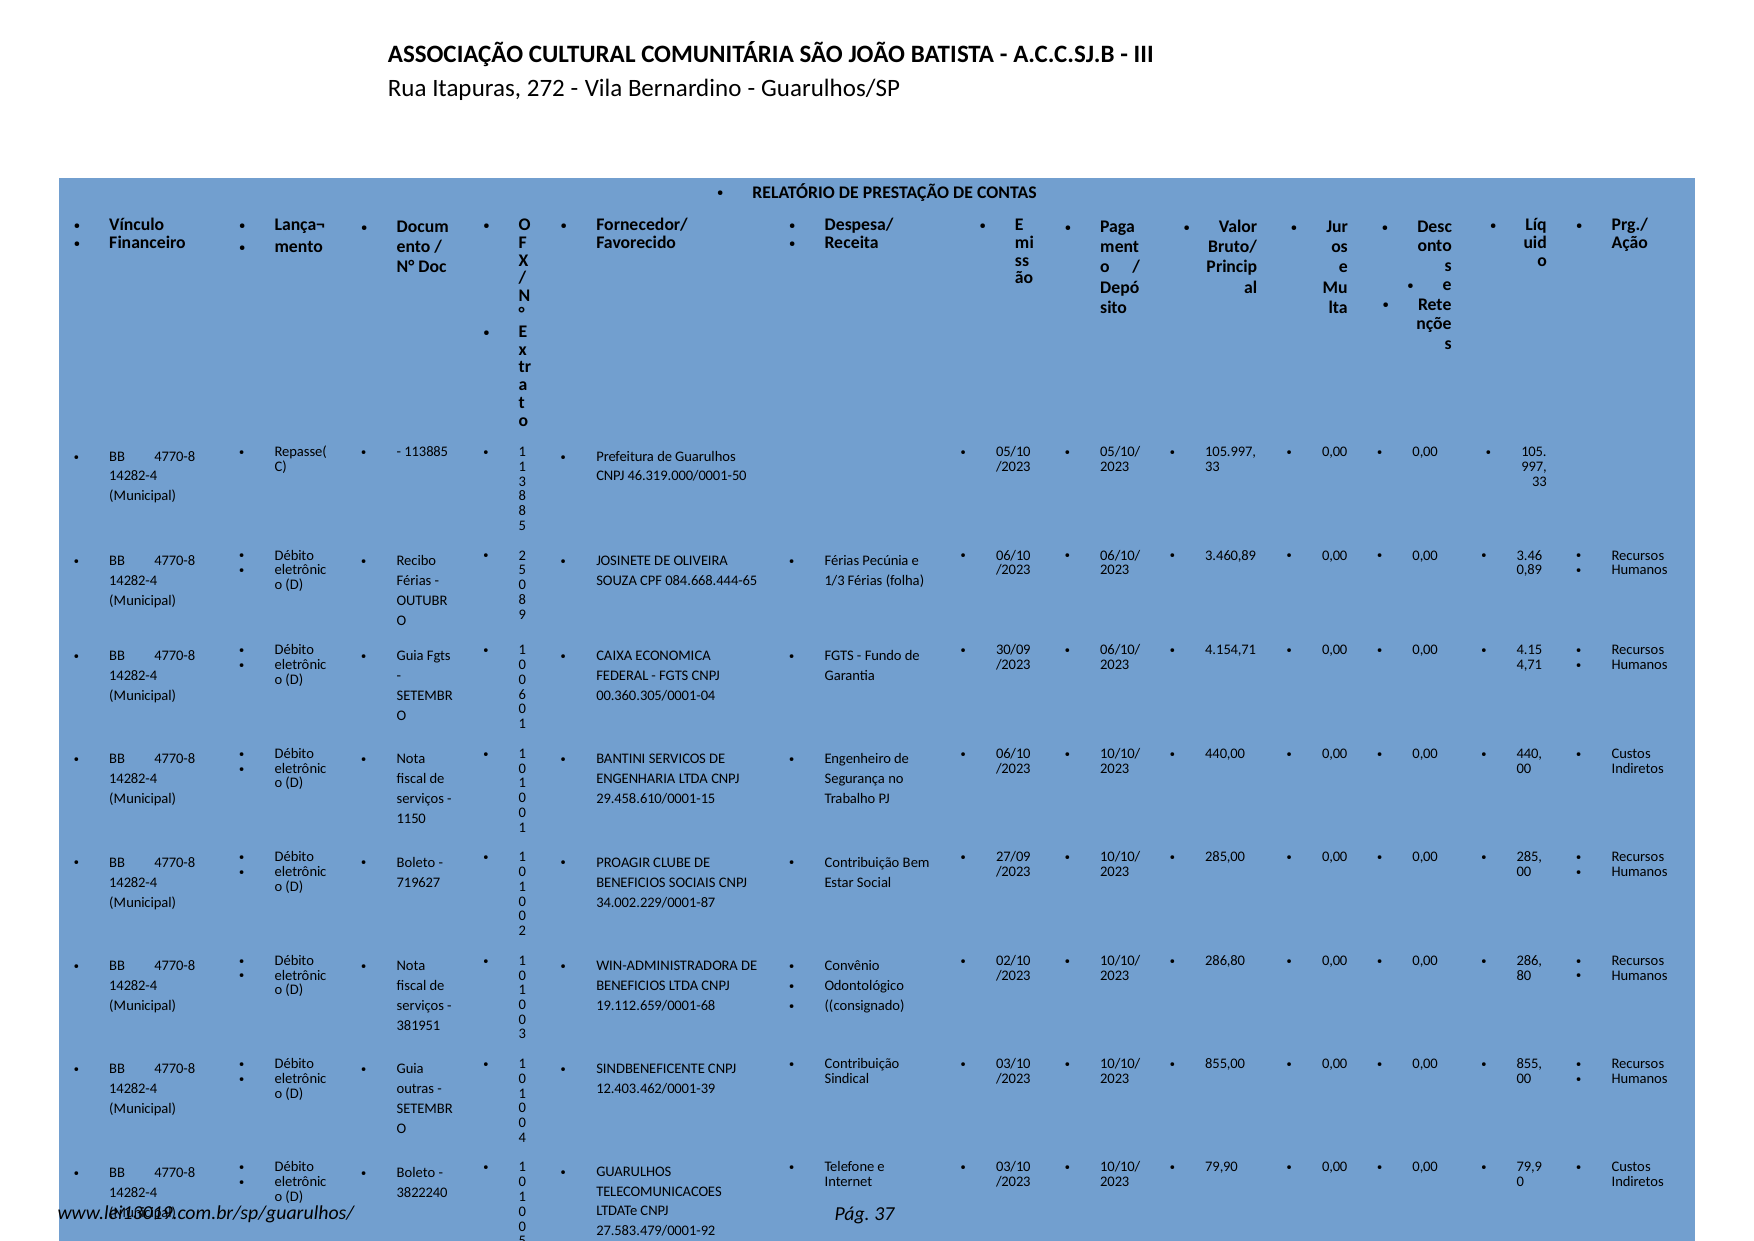

ASSOCIAÇÃO CULTURAL COMUNITÁRIA SÃO JOÃO BATISTA - A.C.C.SJ.B - III
Rua Itapuras, 272 - Vila Bernardino - Guarulhos/SP
| RELATÓRIO DE PRESTAÇÃO DE CONTAS | | | | | | | | | | | | |
| --- | --- | --- | --- | --- | --- | --- | --- | --- | --- | --- | --- | --- |
| Vínculo Financeiro | Lança¬ mento | Documento / N° Doc | OFX/N° Extrato | Fornecedor/ Favorecido | Despesa/ Receita | Emissão | Pagamento / Depósito | Valor Bruto/ Principal | Juros e Multa | Descontos e Retenções | Líquido | Prg./Ação |
| BB 4770-8 14282-4 (Municipal) | Repasse(C) | - 113885 | 113885 | Prefeitura de Guarulhos CNPJ 46.319.000/0001-50 | | 05/10/2023 | 05/10/2023 | 105.997,33 | 0,00 | 0,00 | 105.997,33 | |
| BB 4770-8 14282-4 (Municipal) | Débito eletrônico (D) | Recibo Férias -OUTUBRO | 25089 | JOSINETE DE OLIVEIRA SOUZA CPF 084.668.444-65 | Férias Pecúnia e 1/3 Férias (folha) | 06/10/2023 | 06/10/2023 | 3.460,89 | 0,00 | 0,00 | 3.460,89 | Recursos Humanos |
| BB 4770-8 14282-4 (Municipal) | Débito eletrônico (D) | Guia Fgts -SETEMBRO | 100601 | CAIXA ECONOMICA FEDERAL - FGTS CNPJ 00.360.305/0001-04 | FGTS - Fundo de Garantia | 30/09/2023 | 06/10/2023 | 4.154,71 | 0,00 | 0,00 | 4.154,71 | Recursos Humanos |
| BB 4770-8 14282-4 (Municipal) | Débito eletrônico (D) | Nota fiscal de serviços -1150 | 101001 | BANTINI SERVICOS DE ENGENHARIA LTDA CNPJ 29.458.610/0001-15 | Engenheiro de Segurança no Trabalho PJ | 06/10/2023 | 10/10/2023 | 440,00 | 0,00 | 0,00 | 440,00 | Custos Indiretos |
| BB 4770-8 14282-4 (Municipal) | Débito eletrônico (D) | Boleto -719627 | 101002 | PROAGIR CLUBE DE BENEFICIOS SOCIAIS CNPJ 34.002.229/0001-87 | Contribuição Bem Estar Social | 27/09/2023 | 10/10/2023 | 285,00 | 0,00 | 0,00 | 285,00 | Recursos Humanos |
| BB 4770-8 14282-4 (Municipal) | Débito eletrônico (D) | Nota fiscal de serviços -381951 | 101003 | WIN-ADMINISTRADORA DE BENEFICIOS LTDA CNPJ 19.112.659/0001-68 | Convênio Odontológico ((consignado) | 02/10/2023 | 10/10/2023 | 286,80 | 0,00 | 0,00 | 286,80 | Recursos Humanos |
| BB 4770-8 14282-4 (Municipal) | Débito eletrônico (D) | Guia outras -SETEMBRO | 101004 | SINDBENEFICENTE CNPJ 12.403.462/0001-39 | Contribuição Sindical | 03/10/2023 | 10/10/2023 | 855,00 | 0,00 | 0,00 | 855,00 | Recursos Humanos |
| BB 4770-8 14282-4 (Municipal) | Débito eletrônico (D) | Boleto -3822240 | 101005 | GUARULHOS TELECOMUNICACOES LTDATe CNPJ 27.583.479/0001-92 | Telefone e Internet | 03/10/2023 | 10/10/2023 | 79,90 | 0,00 | 0,00 | 79,90 | Custos Indiretos |
| BB 4770-8 14282-4 (Municipal) | Débito eletrônico (D) | Guia Iss -SETEMBRO | 101101 | Prefeitura de Guarulhos CNPJ 46.319.000/0001-50 | Taxas Municipais | 30/09/2023 | 11/10/2023 | 182,40 | 0,00 | 0,00 | 182,40 | Custos Indiretos |
| BB 4770-8 14282-4 (Municipal) | Débito eletrônico (D) | Darf - SETEMBRO | 25614 | Secretaria da Receita Federal CNPJ 00.394.460/0058-87 | INSS Patronal e Empregados | 30/09/2023 | 20/10/2023 | 14.406,09 | 0,00 | 0,00 | 14.406,09 | Recursos Humanos |
| BB 4770-8 14282-4 (Municipal) | Débito eletrônico (D) | Darf - SETEMBRO | 25614 | Secretaria da Receita Federal CNPJ 00.394.460/0058-87 | IRRF s/ Proventos | 30/09/2023 | 20/10/2023 | 1.398,23 | 0,00 | 0,00 | 1.398,23 | Recursos Humanos |
| BB 4770-8 14282-4 (Municipal) | Débito eletrônico (D) | Darf - SETEMBRO | 102001 | Secretaria da Receita Federal CNPJ 00.394.460/0058-87 | IRRF s/ Aluguel PJ | 30/09/2023 | 20/10/2023 | 424,32 | 0,00 | 0,00 | 424,32 | Locação |
| BB 4770-8 14282-4 (Municipal) | Débito eletrônico (D) | Nota fiscal de serviços - 1 | 102002 | REGINALDO DE ALMEIDA SILVA 28107281861 CNPJ 43.751.870/0001-05 | Manutenção da Unidade Escolar PJ | 20/10/2023 | 20/10/2023 | 23.850,00 | 0,00 | 0,00 | 23.850,00 | Custos Indiretos |
www.lei13019.com.br/sp/guarulhos/
Pág. 37